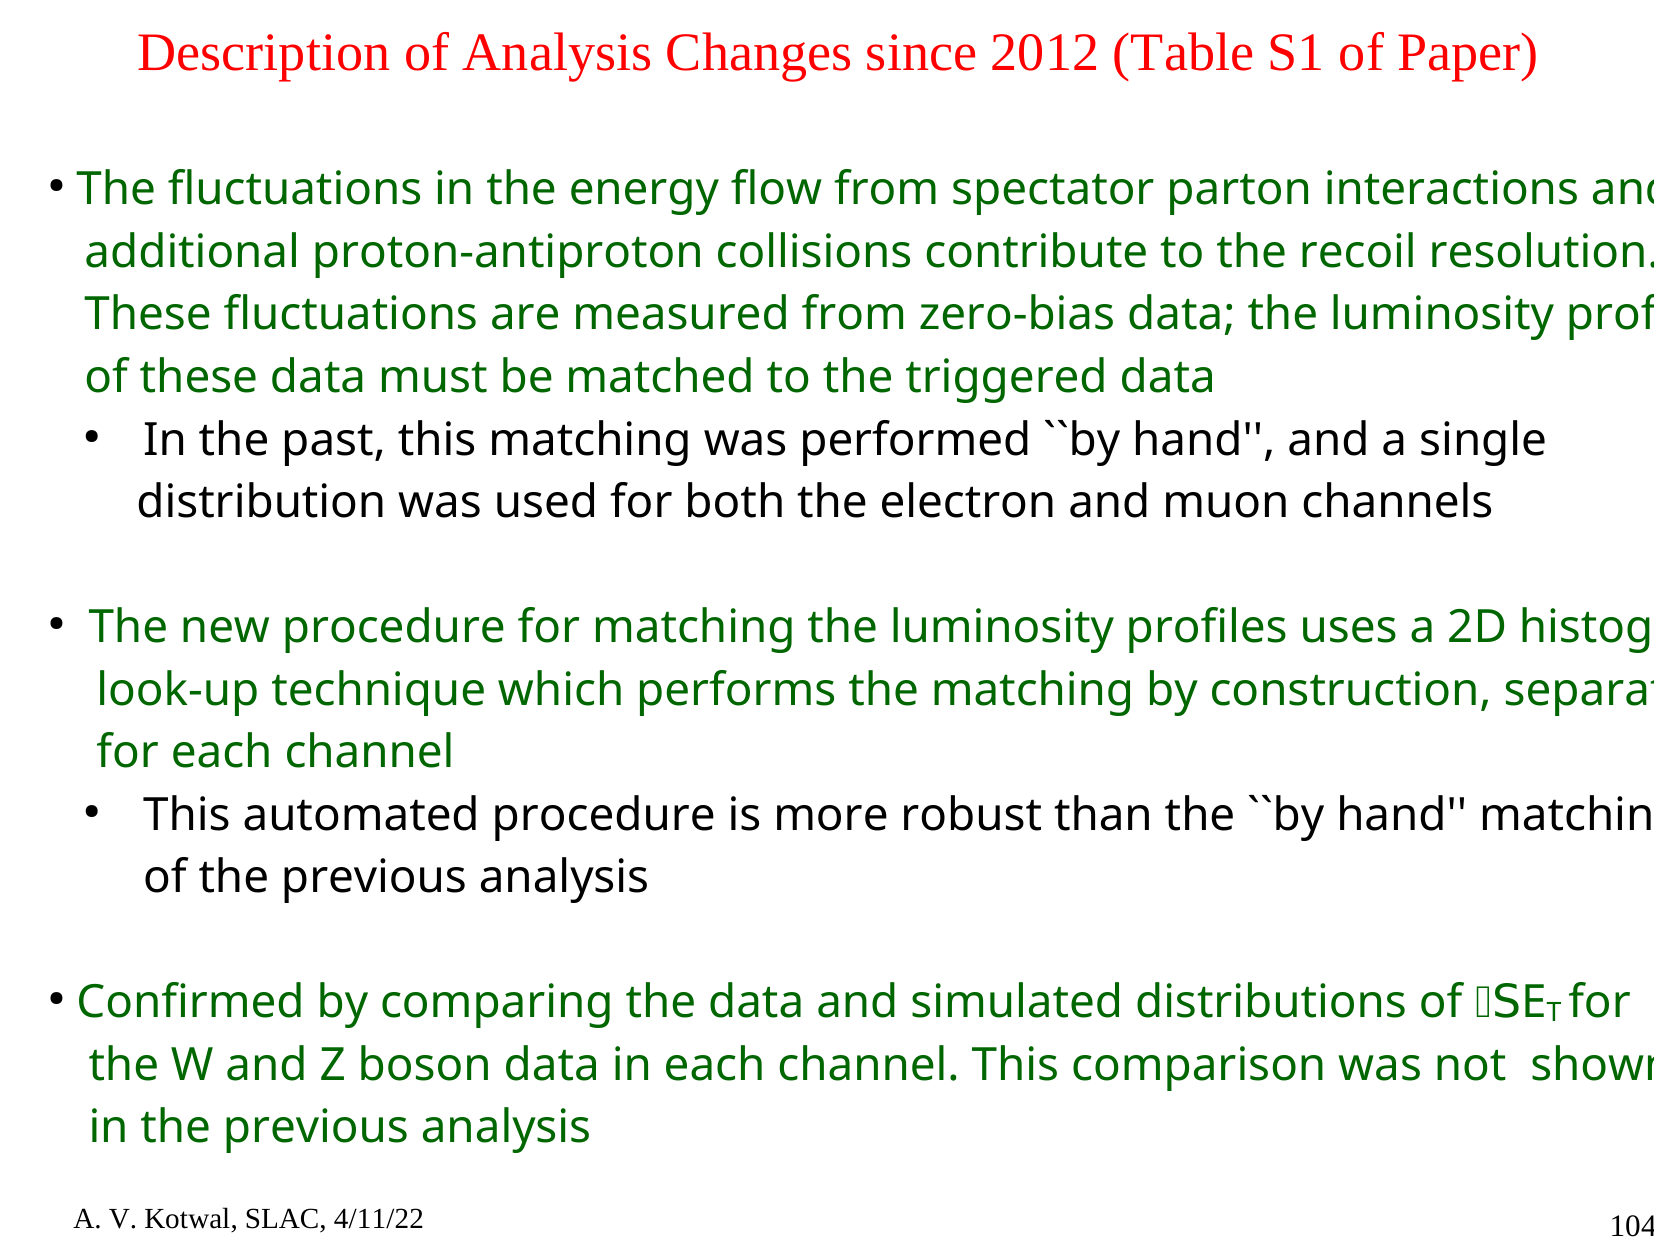

# Description of Analysis Changes since 2012 (Table S1 of Paper)
 The fluctuations in the energy flow from spectator parton interactions and
 additional proton-antiproton collisions contribute to the recoil resolution.
 These fluctuations are measured from zero-bias data; the luminosity profile
 of these data must be matched to the triggered data
 In the past, this matching was performed ``by hand'', and a single
 distribution was used for both the electron and muon channels
 The new procedure for matching the luminosity profiles uses a 2D histogram
 look-up technique which performs the matching by construction, separately
 for each channel
 This automated procedure is more robust than the ``by hand'' matching
 of the previous analysis
 Confirmed by comparing the data and simulated distributions of SET for
 the W and Z boson data in each channel. This comparison was not shown
 in the previous analysis
A. V. Kotwal, SLAC, 4/11/22